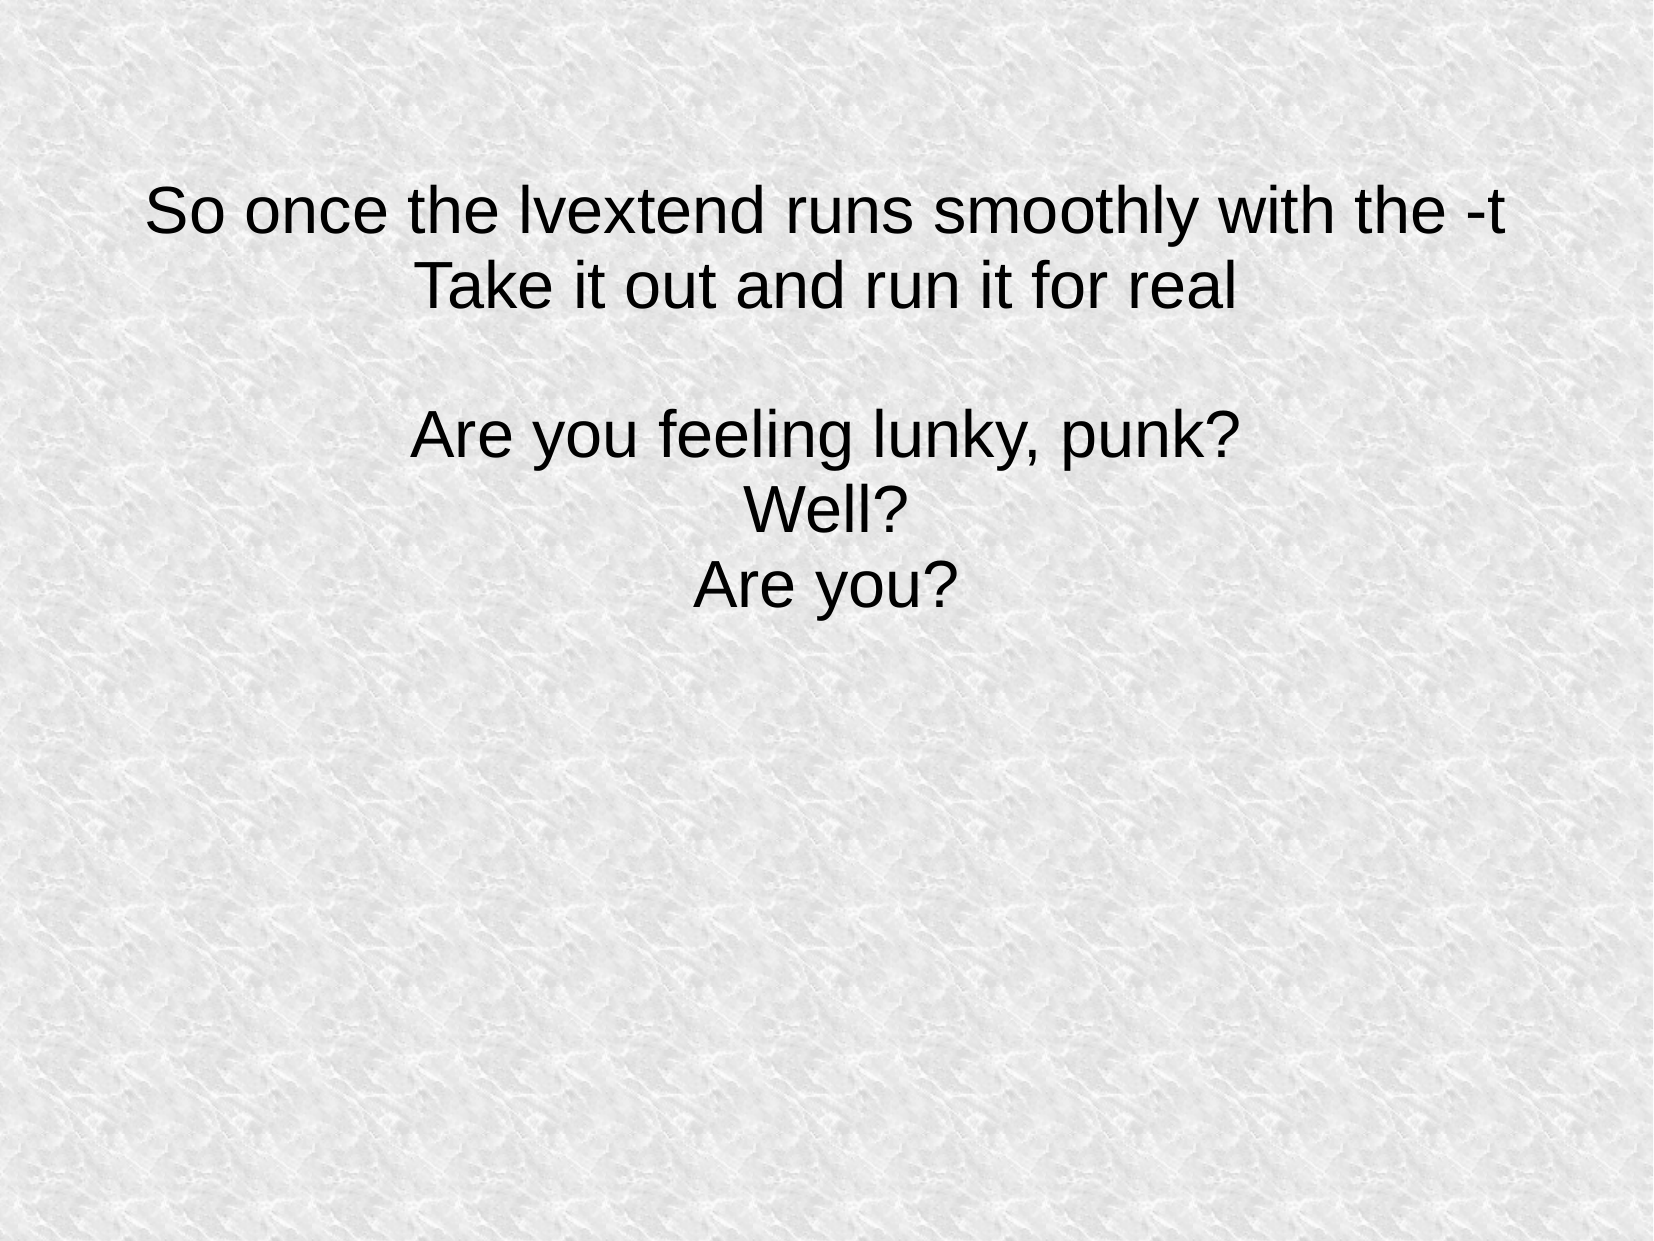

# So once the lvextend runs smoothly with the -t
Take it out and run it for real
Are you feeling lunky, punk?
Well?
Are you?